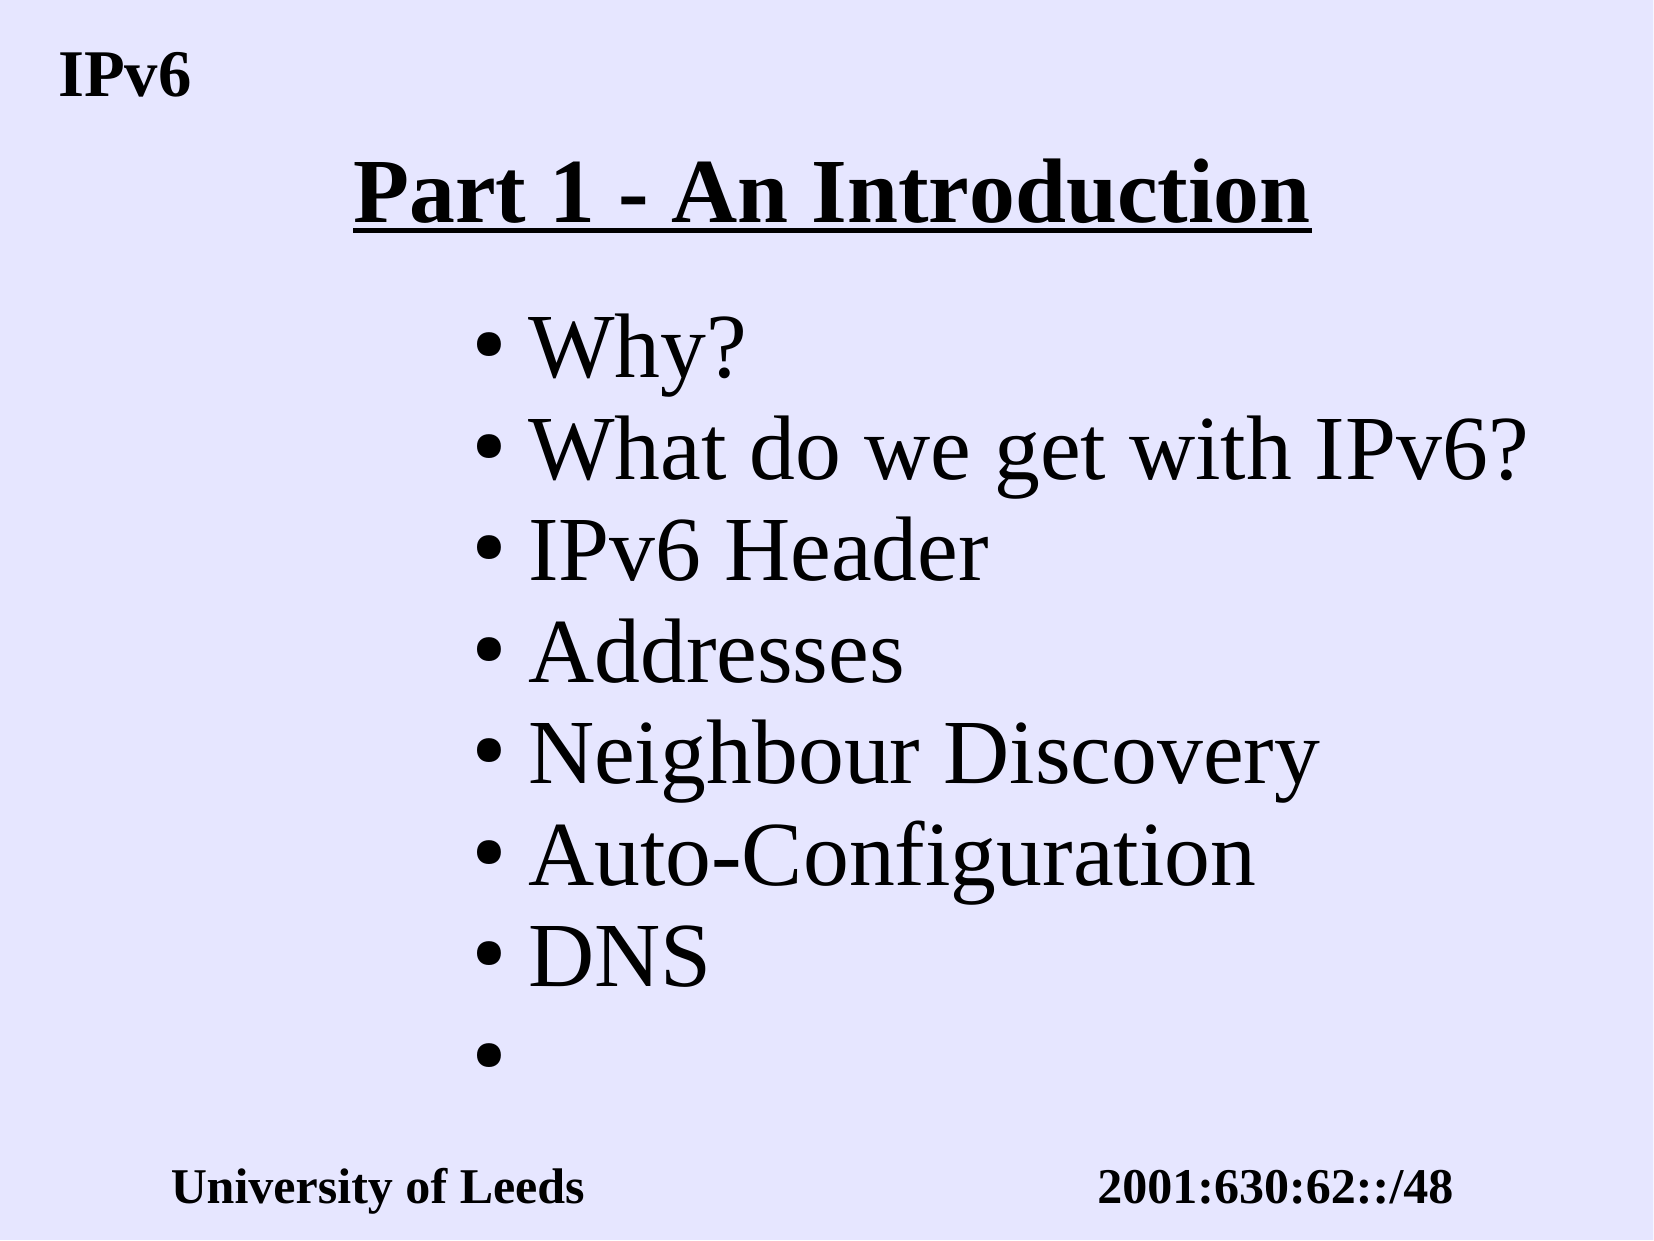

# Part 1 - An Introduction
 Why?
 What do we get with IPv6?
 IPv6 Header
 Addresses
 Neighbour Discovery
 Auto-Configuration
 DNS